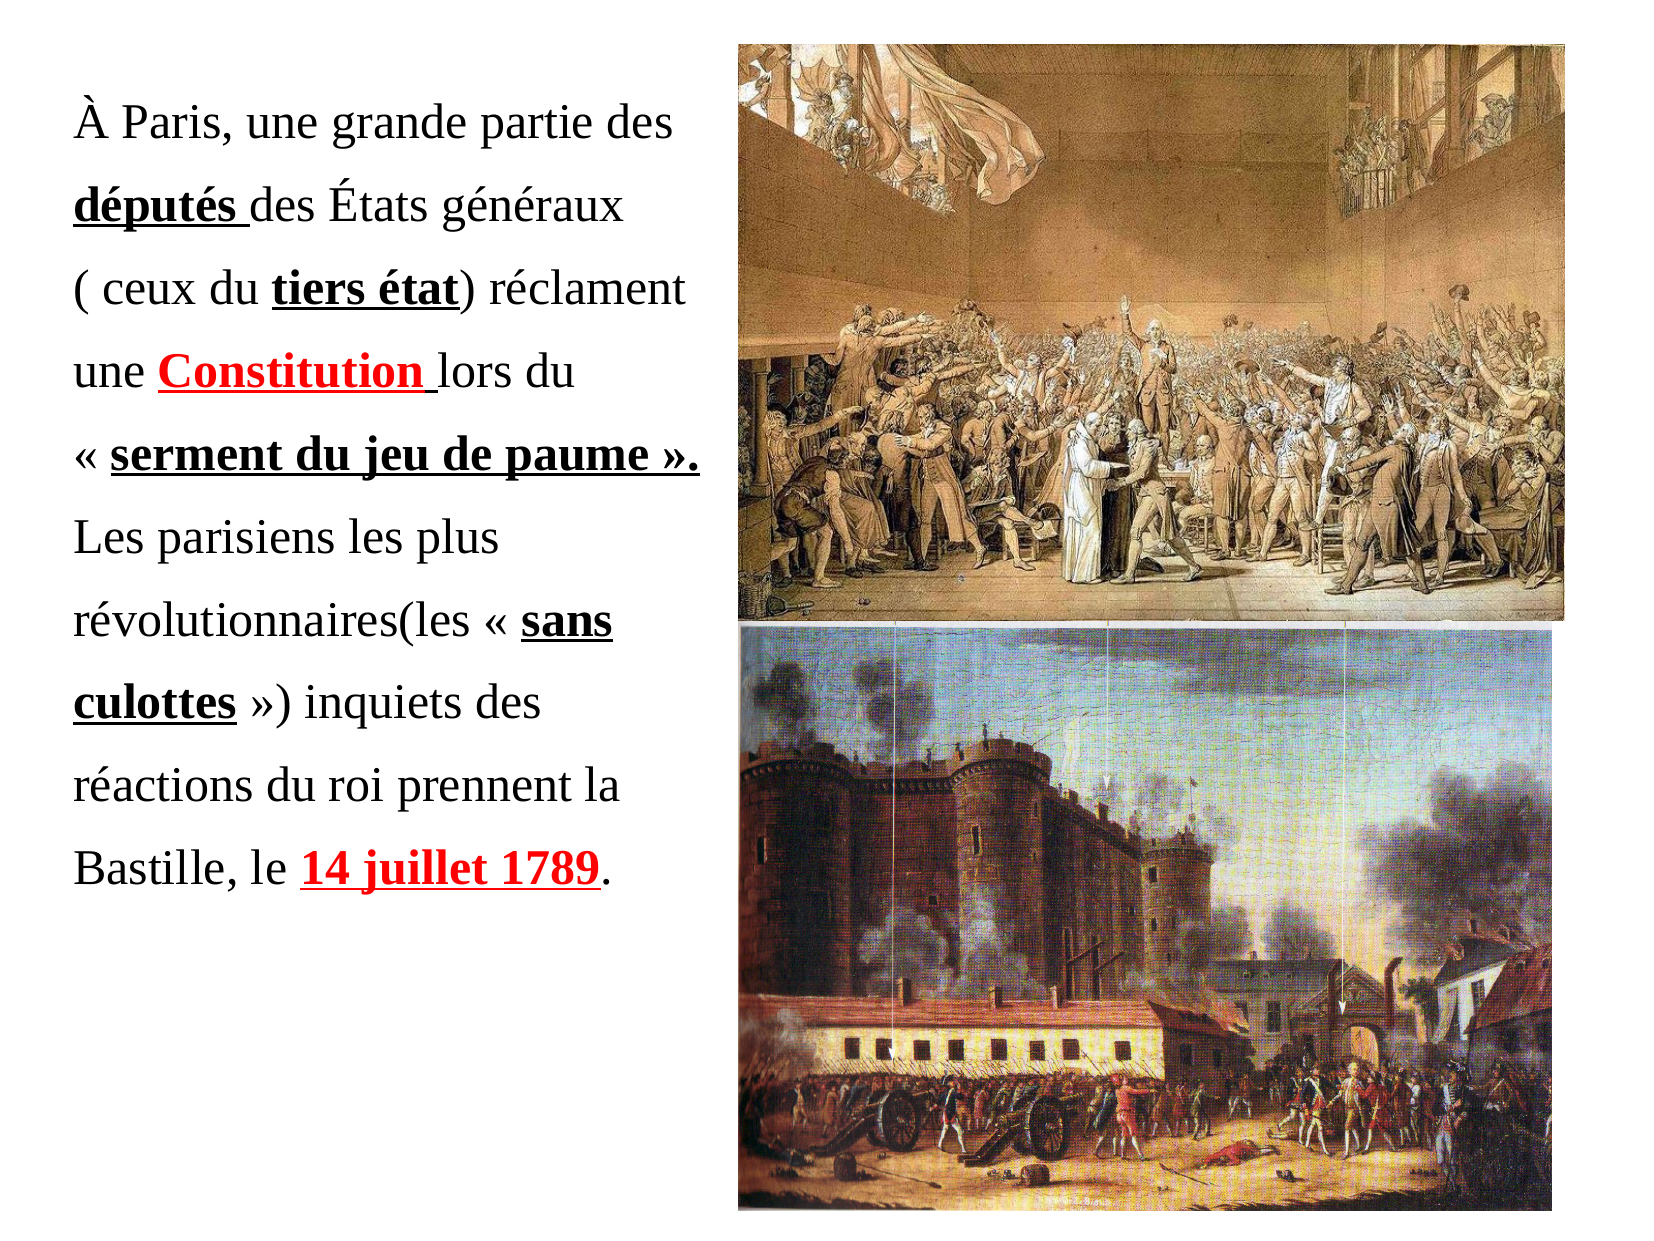

À Paris, une grande partie des députés des États généraux ( ceux du tiers état) réclament une Constitution lors du « serment du jeu de paume ».
Les parisiens les plus révolutionnaires(les « sans culottes ») inquiets des réactions du roi prennent la Bastille, le 14 juillet 1789.